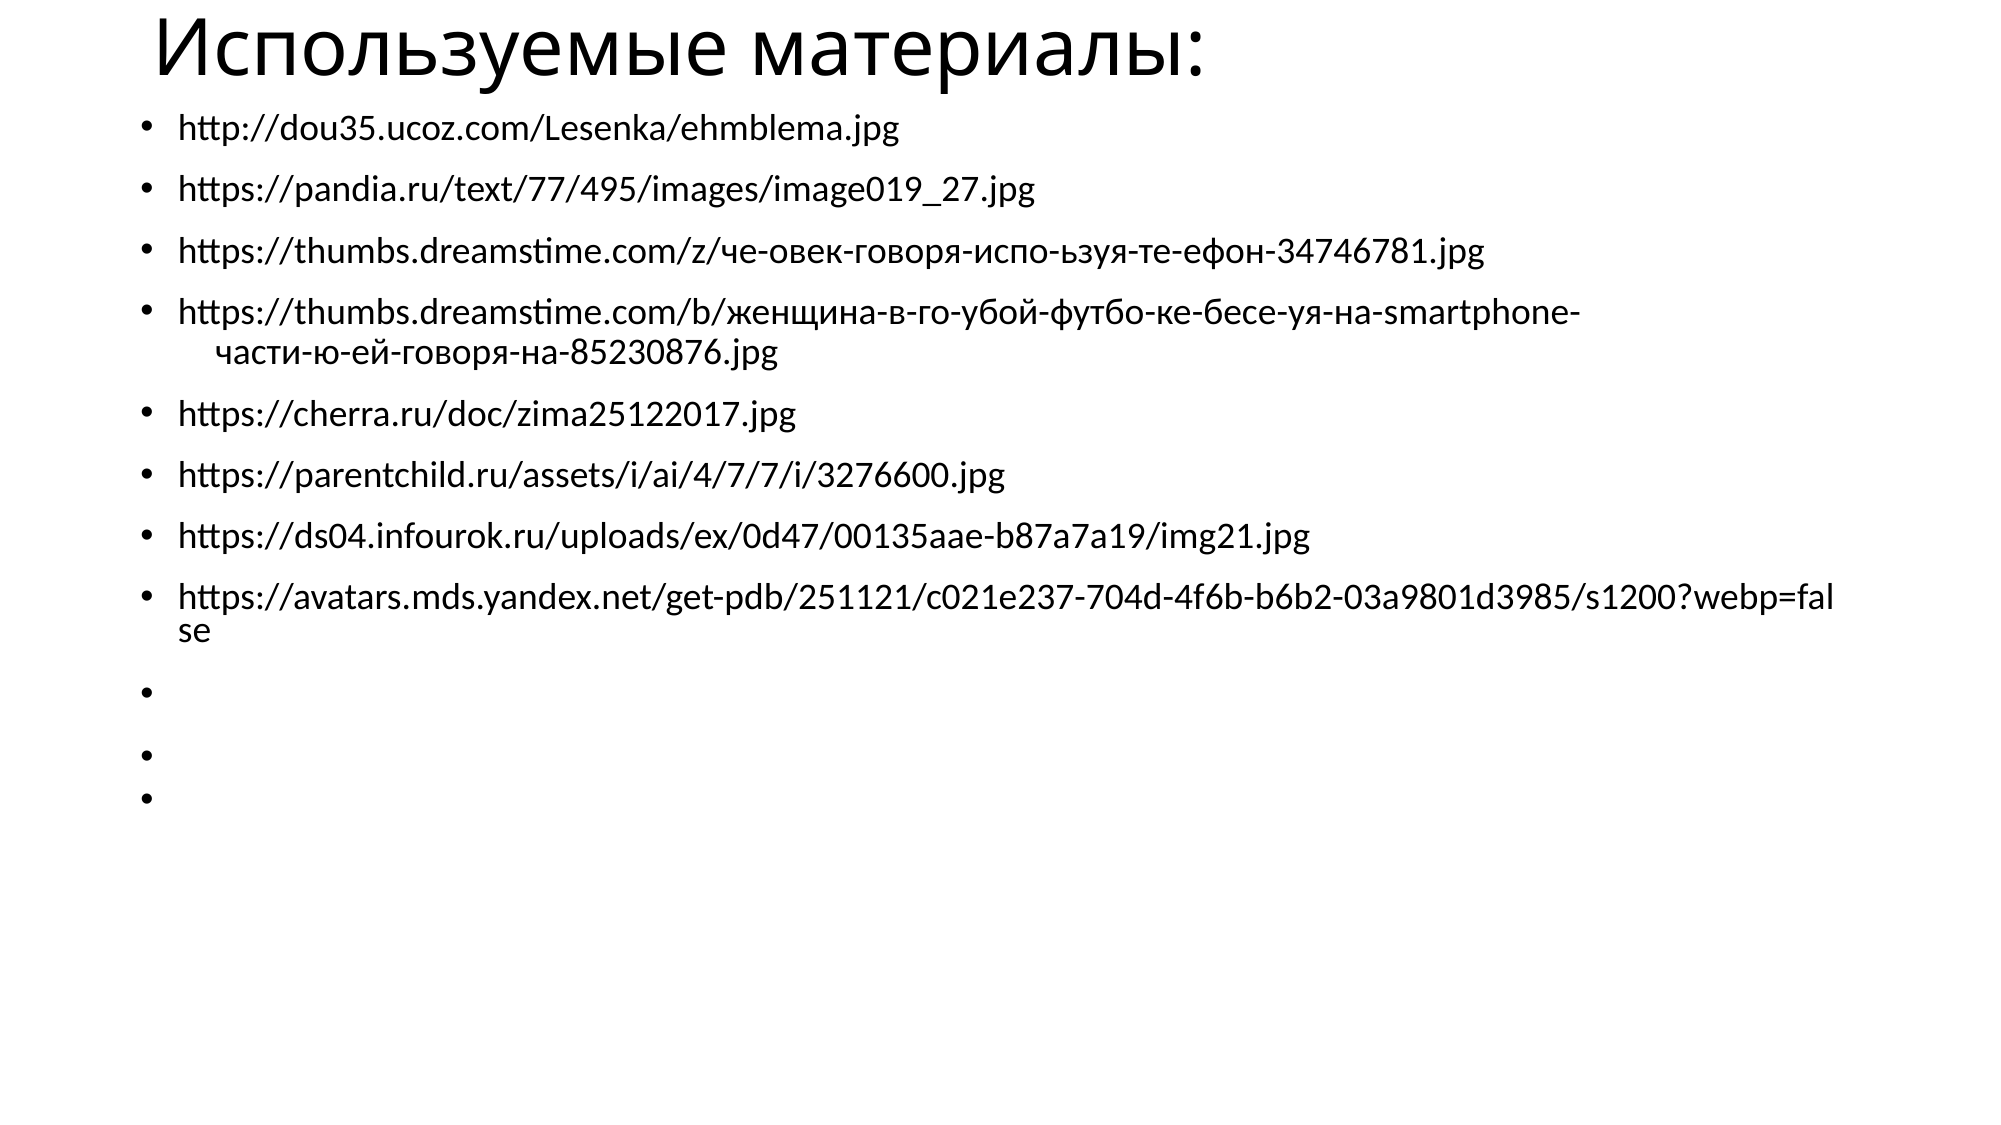

# Используемые материалы:
http://dou35.ucoz.com/Lesenka/ehmblema.jpg
https://pandia.ru/text/77/495/images/image019_27.jpg
https://thumbs.dreamstime.com/z/че-овек-говоря-испо-ьзуя-те-ефон-34746781.jpg
https://thumbs.dreamstime.com/b/женщина-в-го-убой-футбо-ке-бесе-уя-на-smartphone-части-ю-ей-говоря-на-85230876.jpg
https://cherra.ru/doc/zima25122017.jpg
https://parentchild.ru/assets/i/ai/4/7/7/i/3276600.jpg
https://ds04.infourok.ru/uploads/ex/0d47/00135aae-b87a7a19/img21.jpg
https://avatars.mds.yandex.net/get-pdb/251121/c021e237-704d-4f6b-b6b2-03a9801d3985/s1200?webp=false